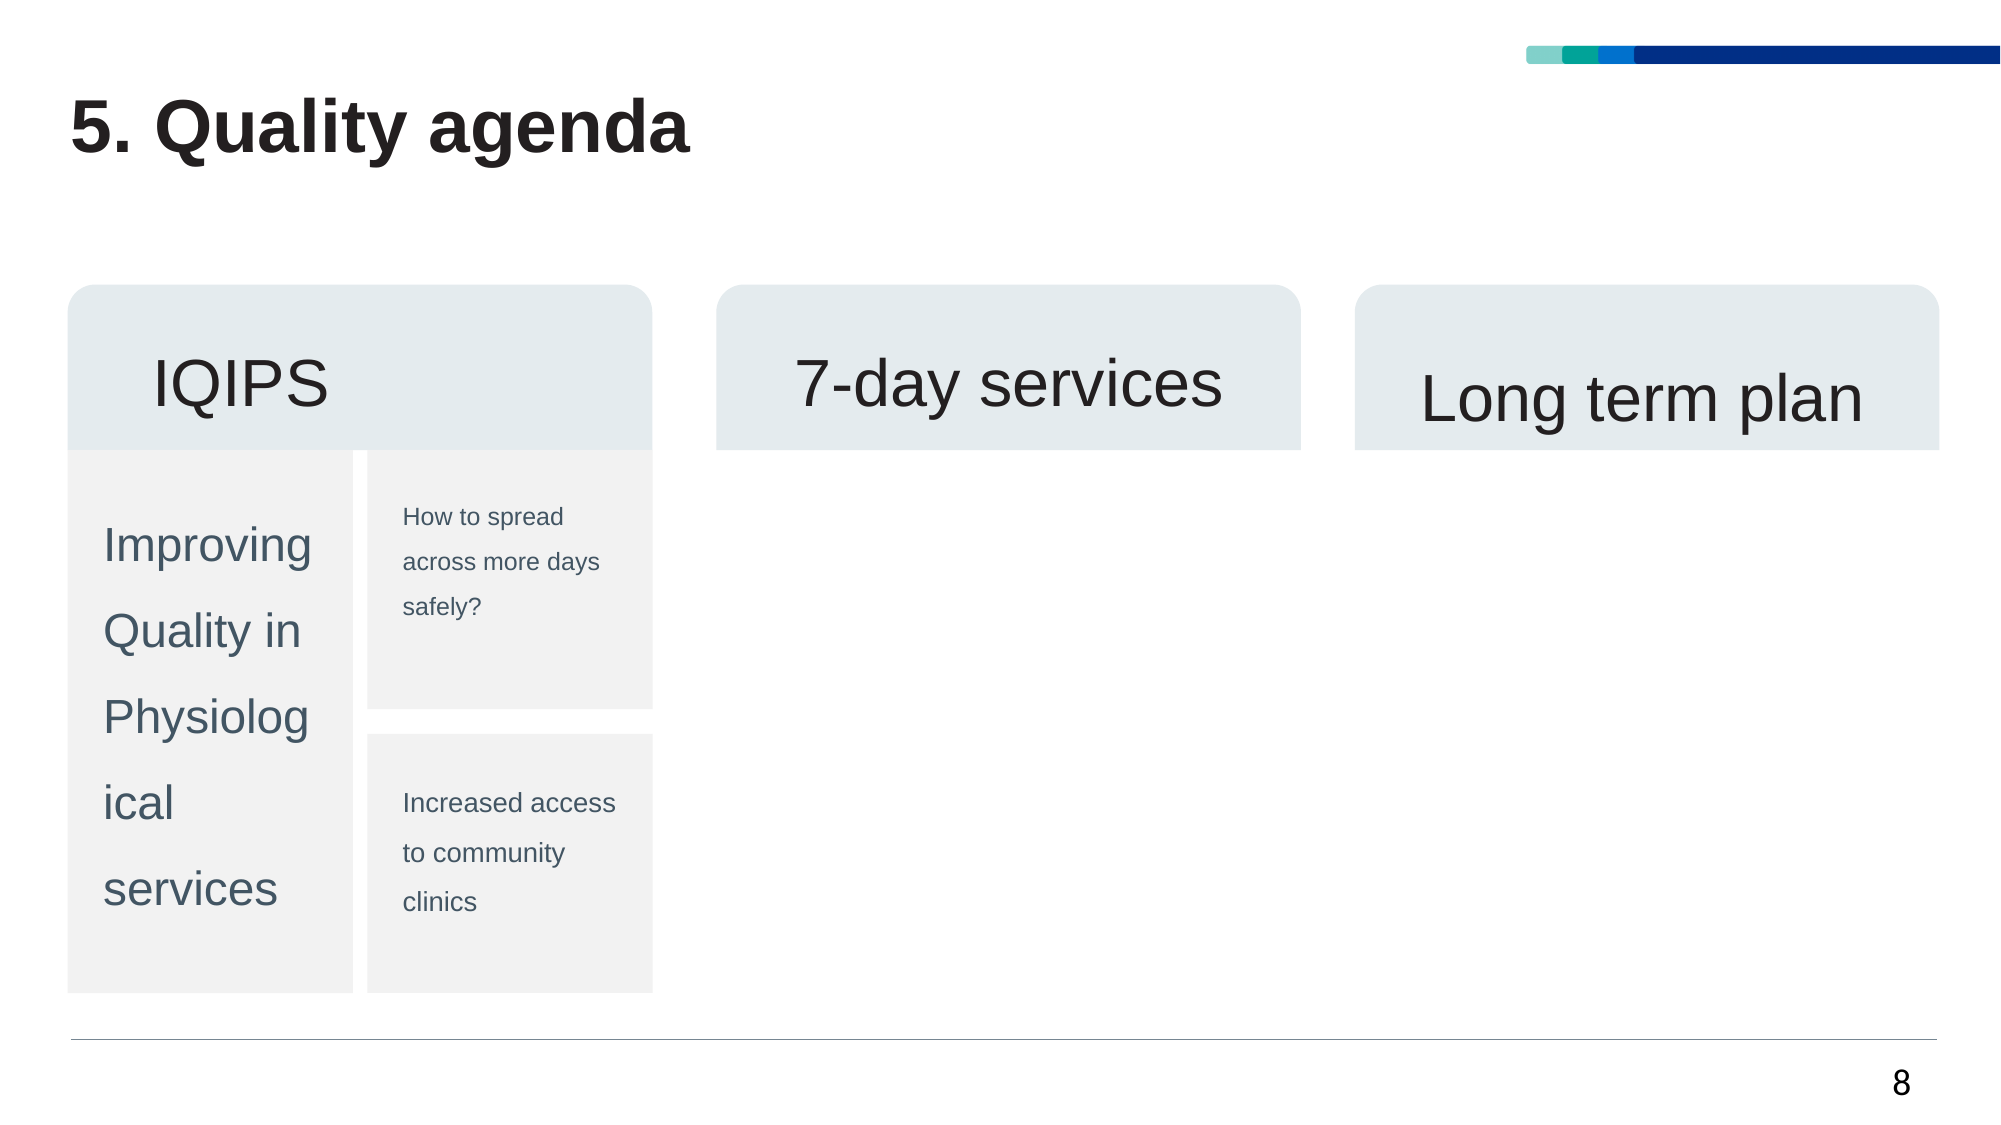

# 5. Quality agenda
Long term plan
IQIPS
7-day services
Improving Quality in Physiological services
How to spread across more days safely?
Increased access to community clinics